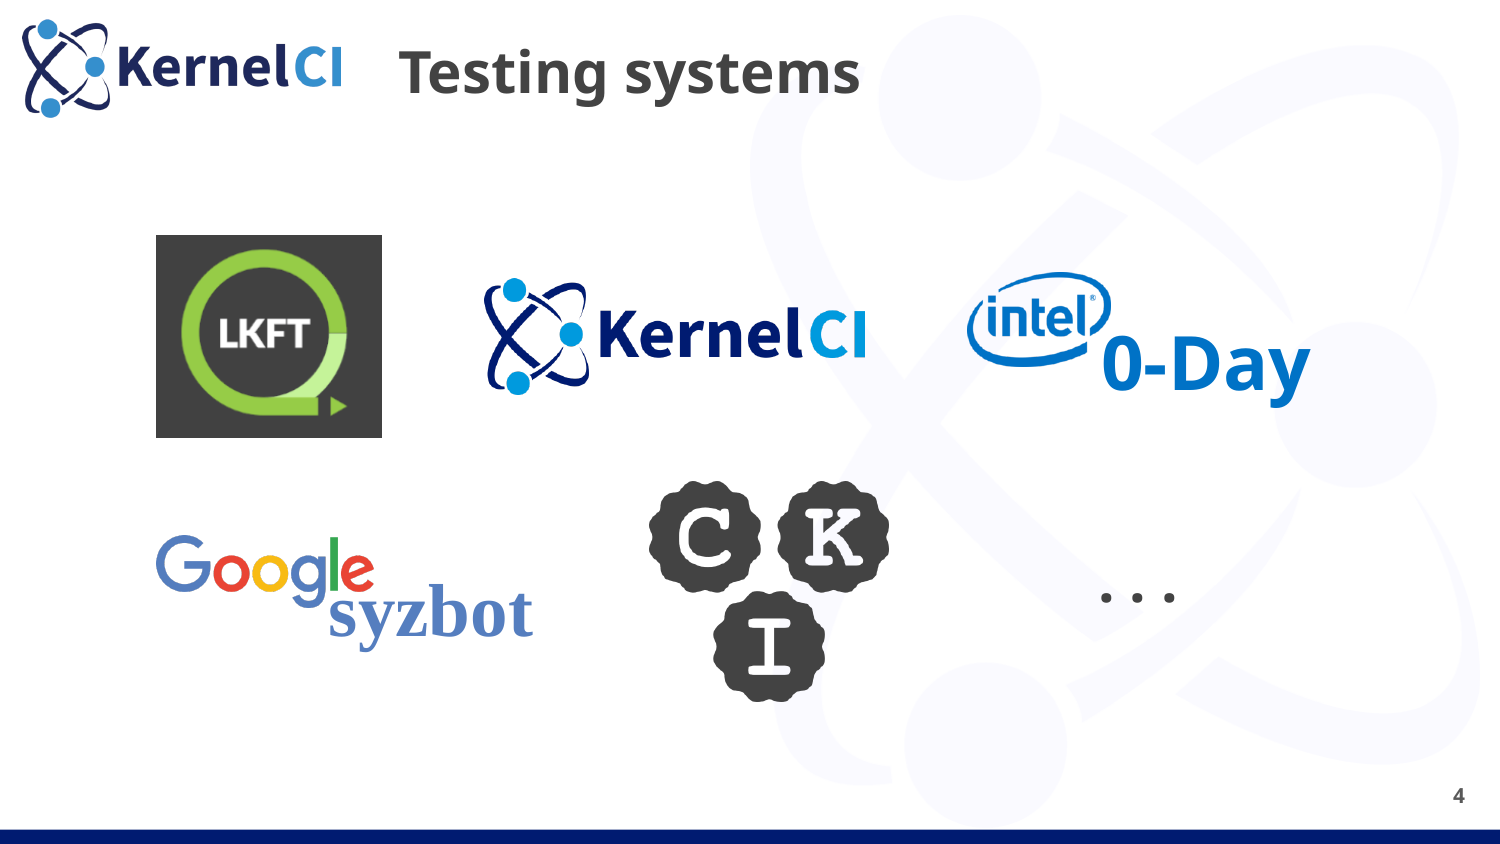

# Testing systems
0-Day
. . .
syzbot